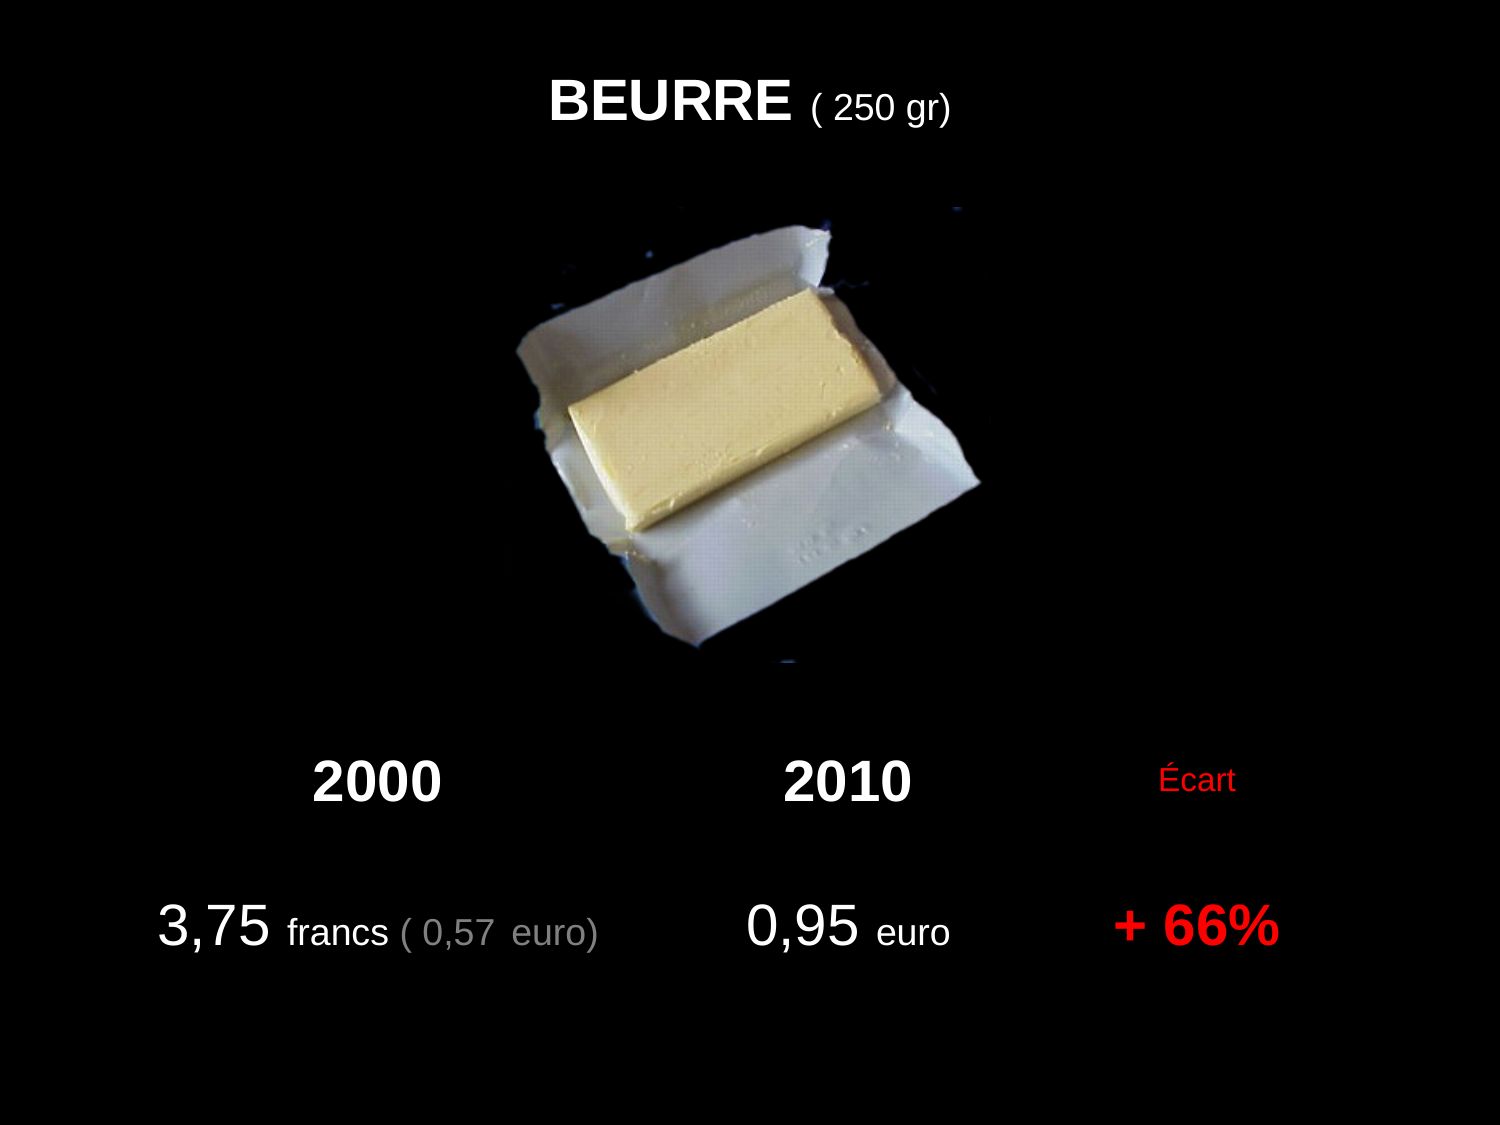

BEURRE ( 250 gr)
| 2000 | 2010 | Écart |
| --- | --- | --- |
| 3,75 francs ( 0,57 euro) | 0,95 euro | + 66% |